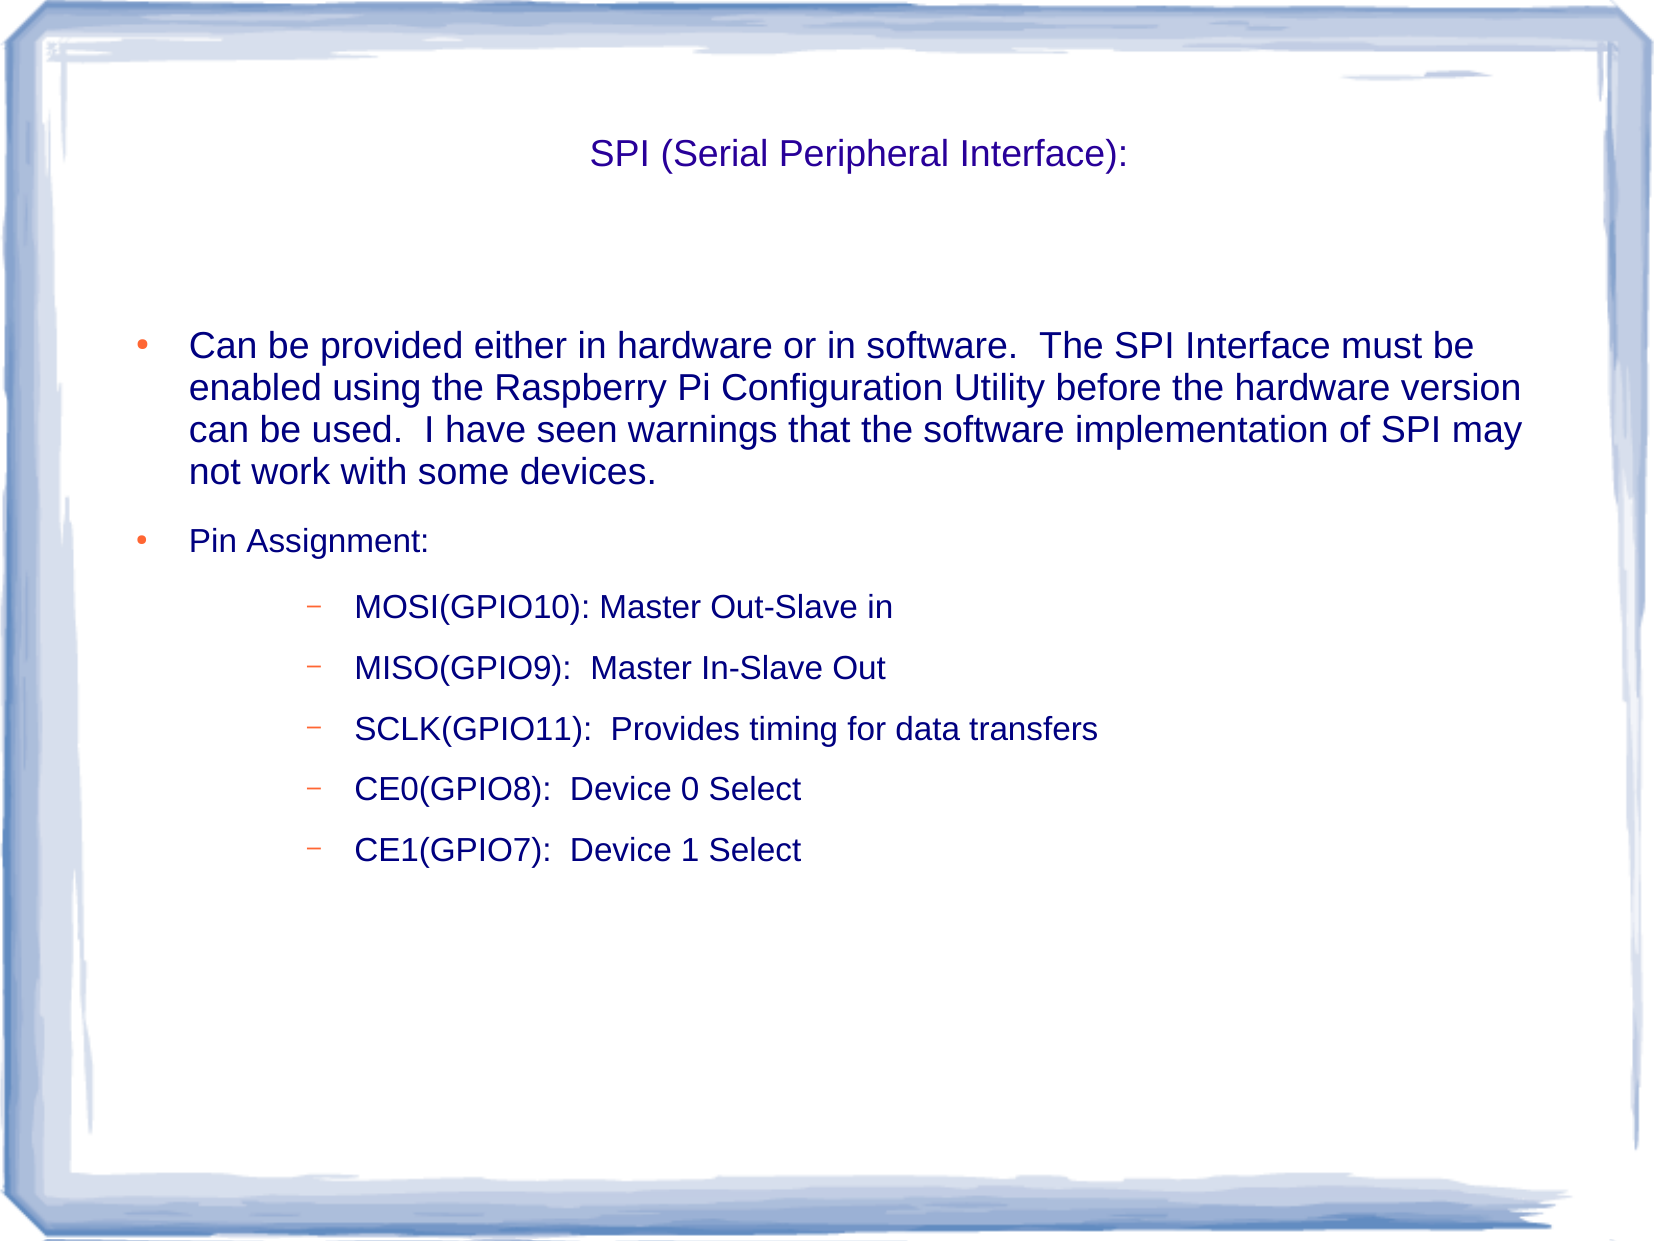

# SPI (Serial Peripheral Interface):
Can be provided either in hardware or in software. The SPI Interface must be enabled using the Raspberry Pi Configuration Utility before the hardware version can be used. I have seen warnings that the software implementation of SPI may not work with some devices.
Pin Assignment:
MOSI(GPIO10): Master Out-Slave in
MISO(GPIO9): Master In-Slave Out
SCLK(GPIO11): Provides timing for data transfers
CE0(GPIO8): Device 0 Select
CE1(GPIO7): Device 1 Select